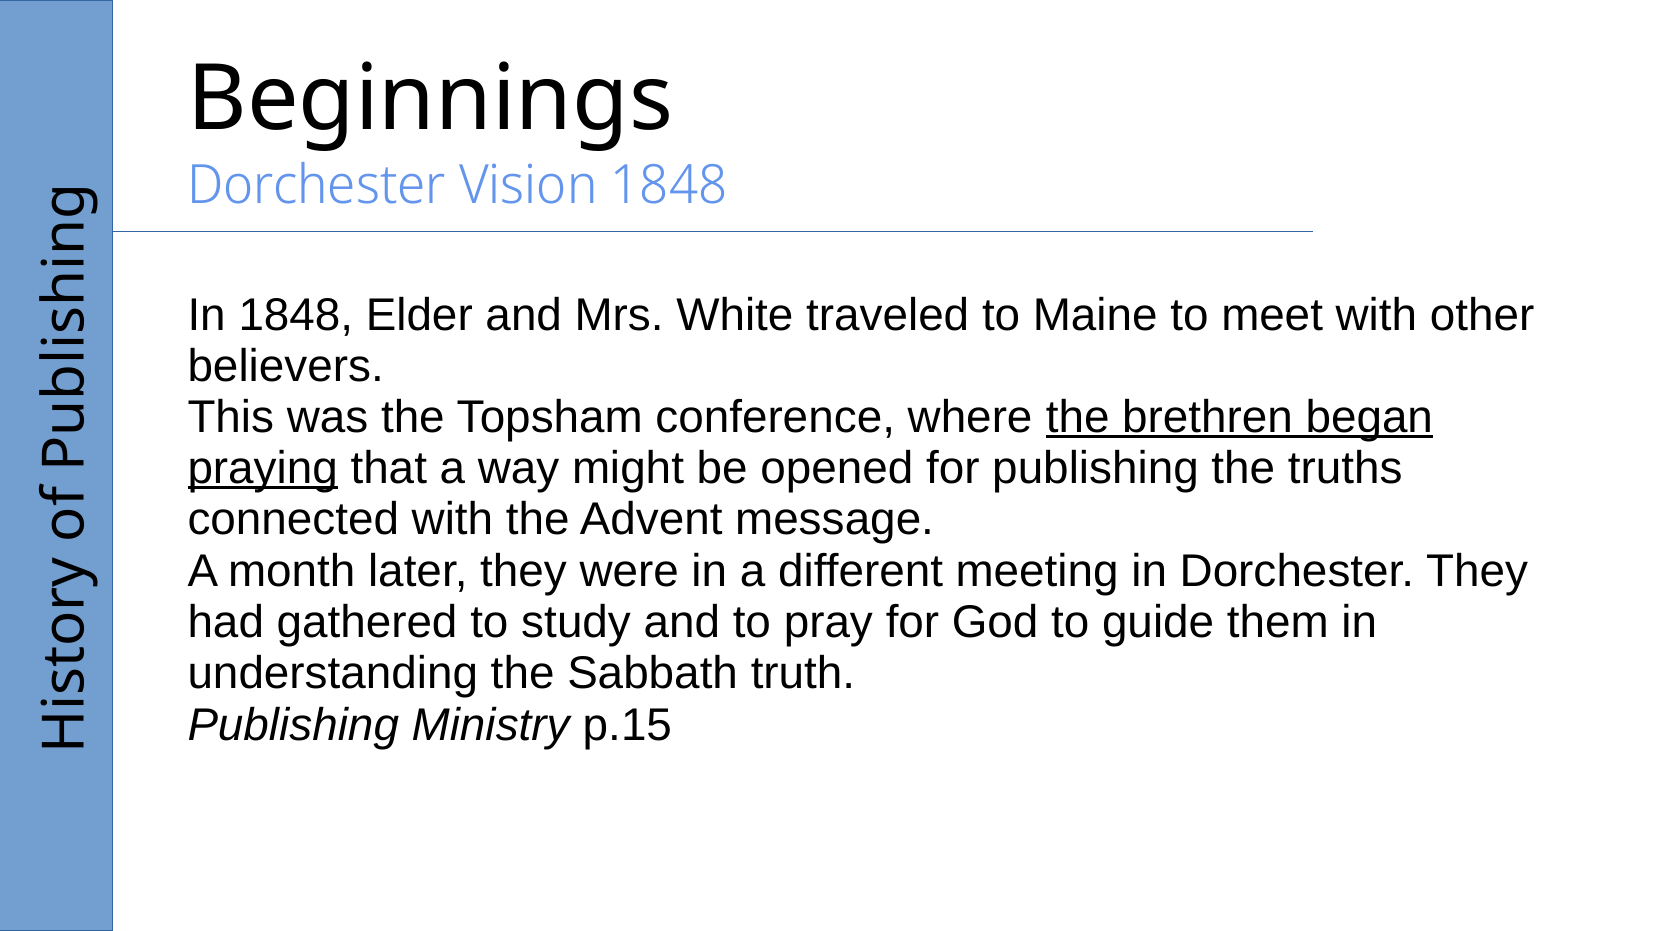

# Beginnings
Dorchester Vision 1848
In 1848, Elder and Mrs. White traveled to Maine to meet with other believers.
This was the Topsham conference, where the brethren began praying that a way might be opened for publishing the truths connected with the Advent message.
A month later, they were in a different meeting in Dorchester. They had gathered to study and to pray for God to guide them in understanding the Sabbath truth.
Publishing Ministry p.15
History of Publishing